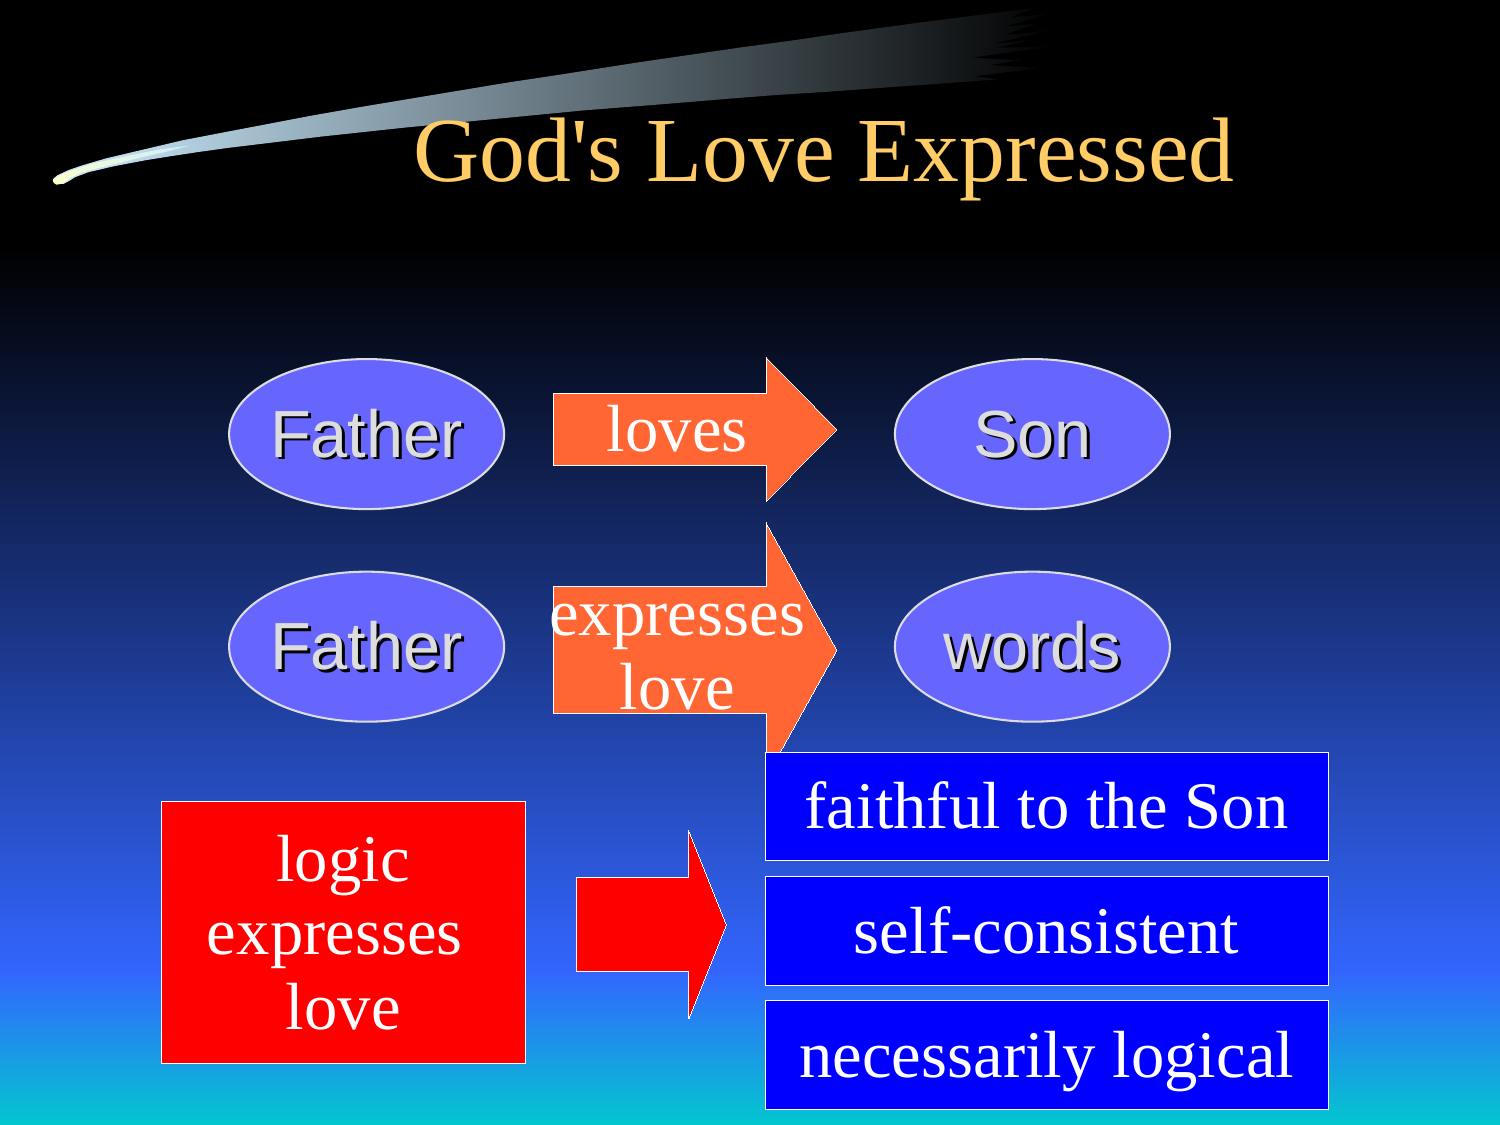

# God's Love Expressed
loves
Father
Son
expresses
love
Father
words
faithful to the Son
logic
expresses
love
self-consistent
necessarily logical